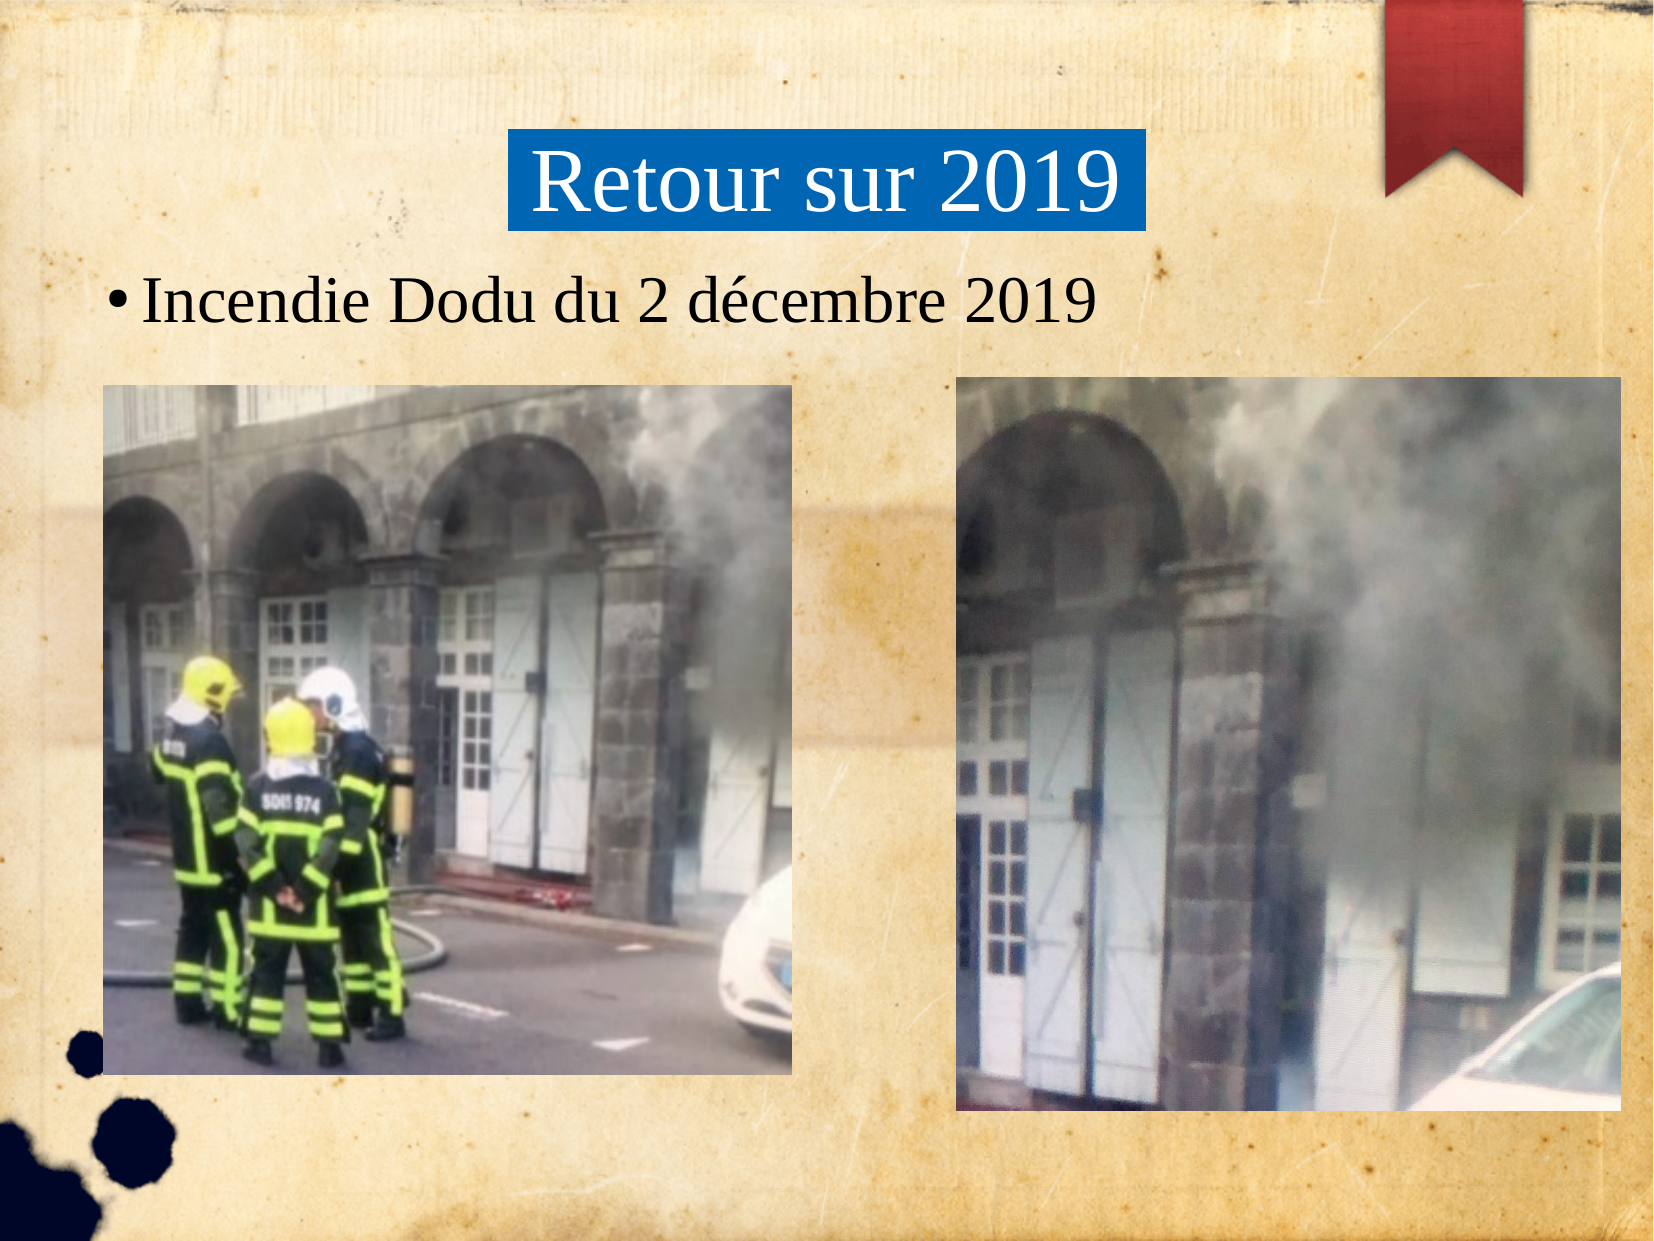

# Retour sur 2019
Incendie Dodu du 2 décembre 2019